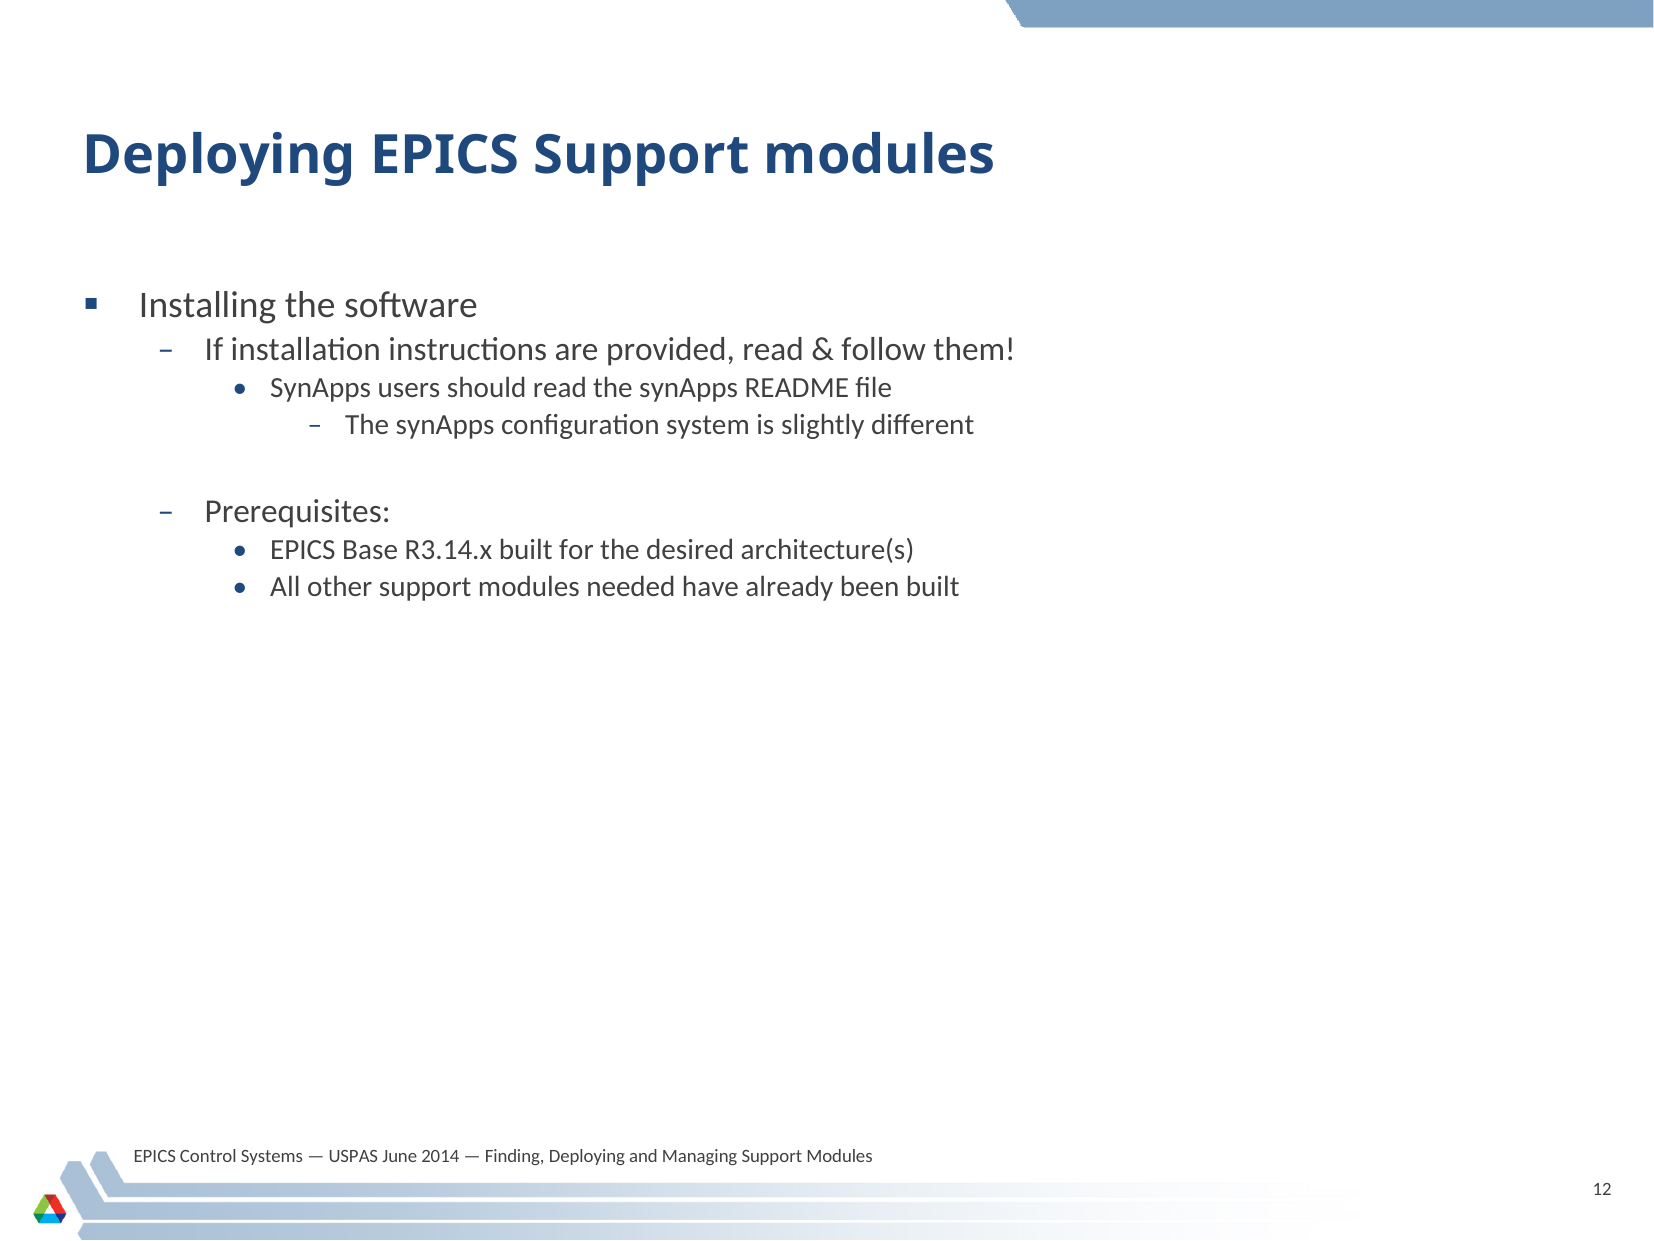

# Deploying EPICS Support modules
Installing the software
If installation instructions are provided, read & follow them!
SynApps users should read the synApps README file
The synApps configuration system is slightly different
Prerequisites:
EPICS Base R3.14.x built for the desired architecture(s)
All other support modules needed have already been built
EPICS Control Systems — USPAS June 2014 — Finding, Deploying and Managing Support Modules
12